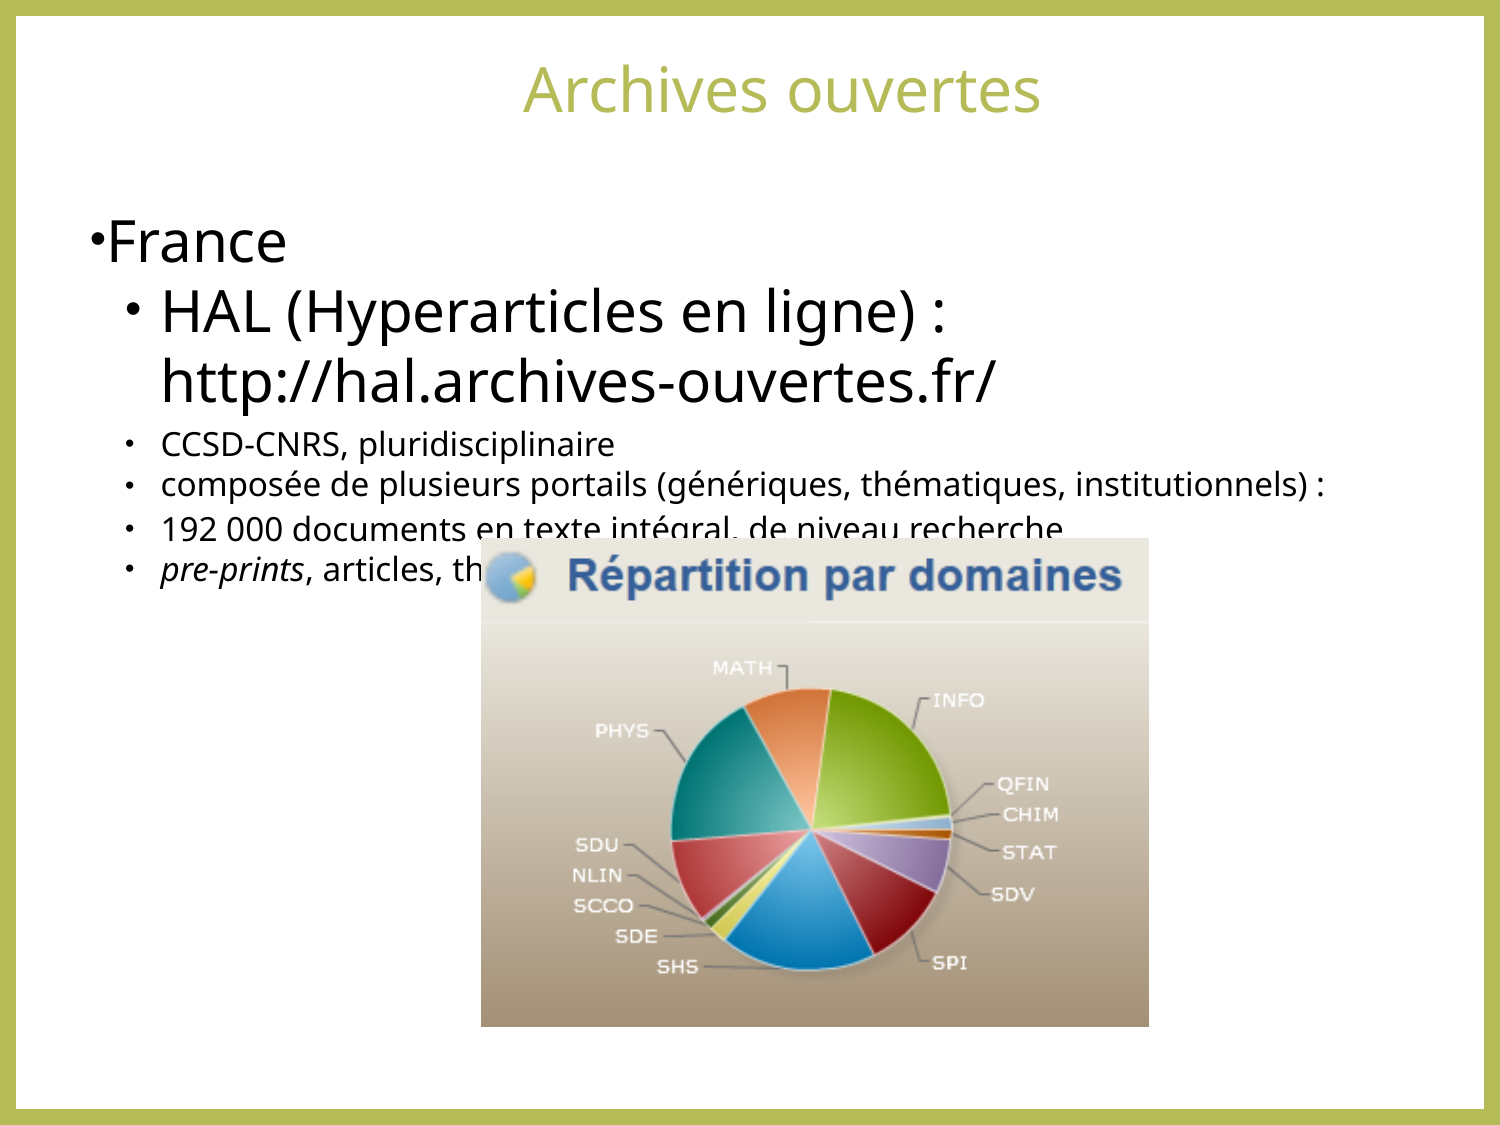

Archives ouvertes
France
HAL (Hyperarticles en ligne) : http://hal.archives-ouvertes.fr/
CCSD-CNRS, pluridisciplinaire
composée de plusieurs portails (génériques, thématiques, institutionnels) :
192 000 documents en texte intégral, de niveau recherche
pre-prints, articles, thèses, HDR, communications…